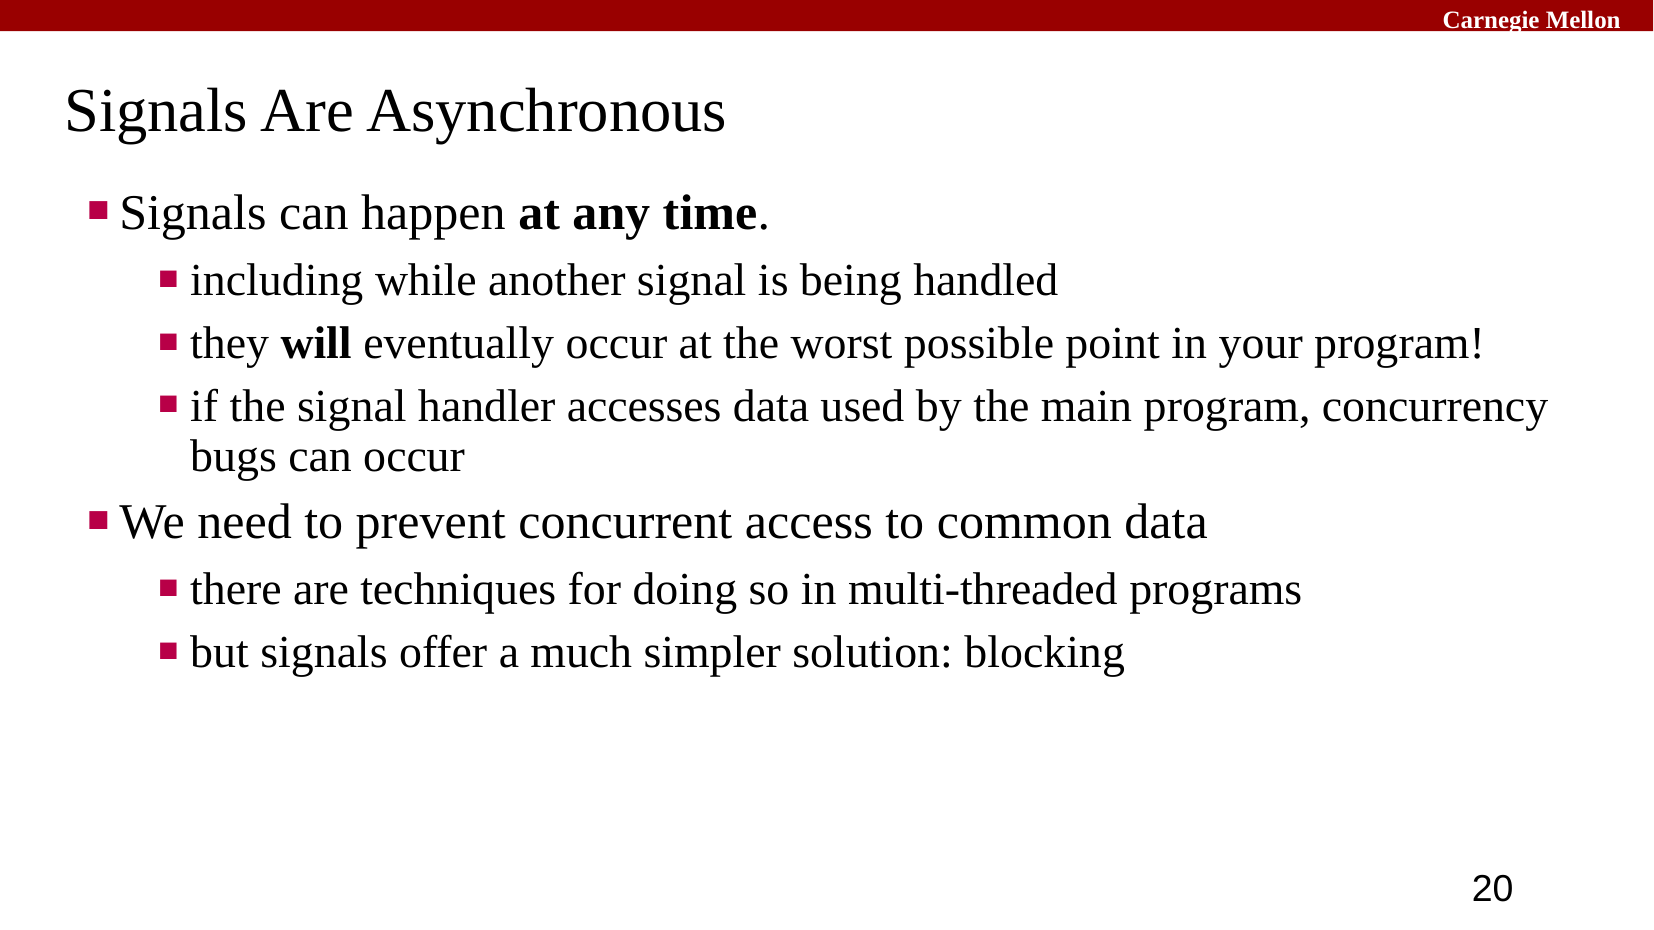

# Signals Are Asynchronous
Signals can happen at any time.
including while another signal is being handled
they will eventually occur at the worst possible point in your program!
if the signal handler accesses data used by the main program, concurrency bugs can occur
We need to prevent concurrent access to common data
there are techniques for doing so in multi-threaded programs
but signals offer a much simpler solution: blocking